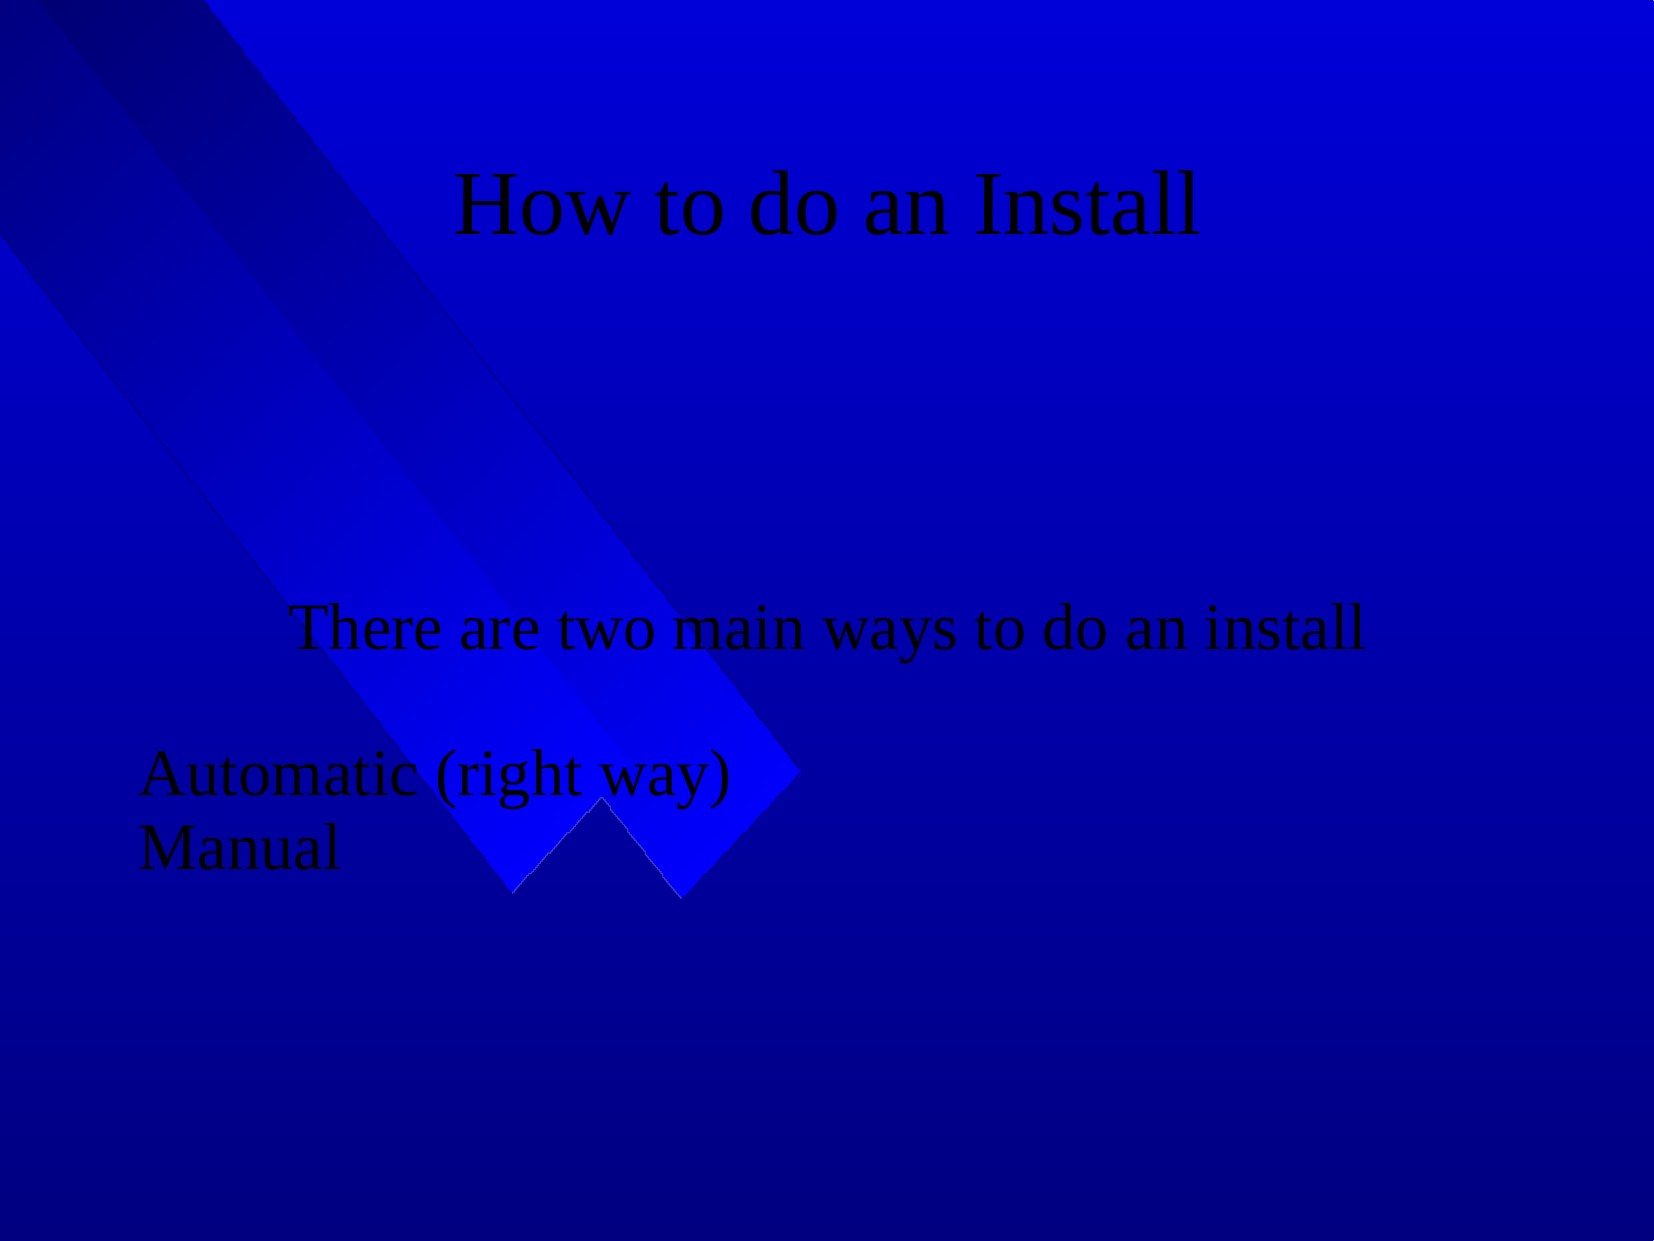

# How to do an Install
There are two main ways to do an install
 Automatic (right way)
 Manual